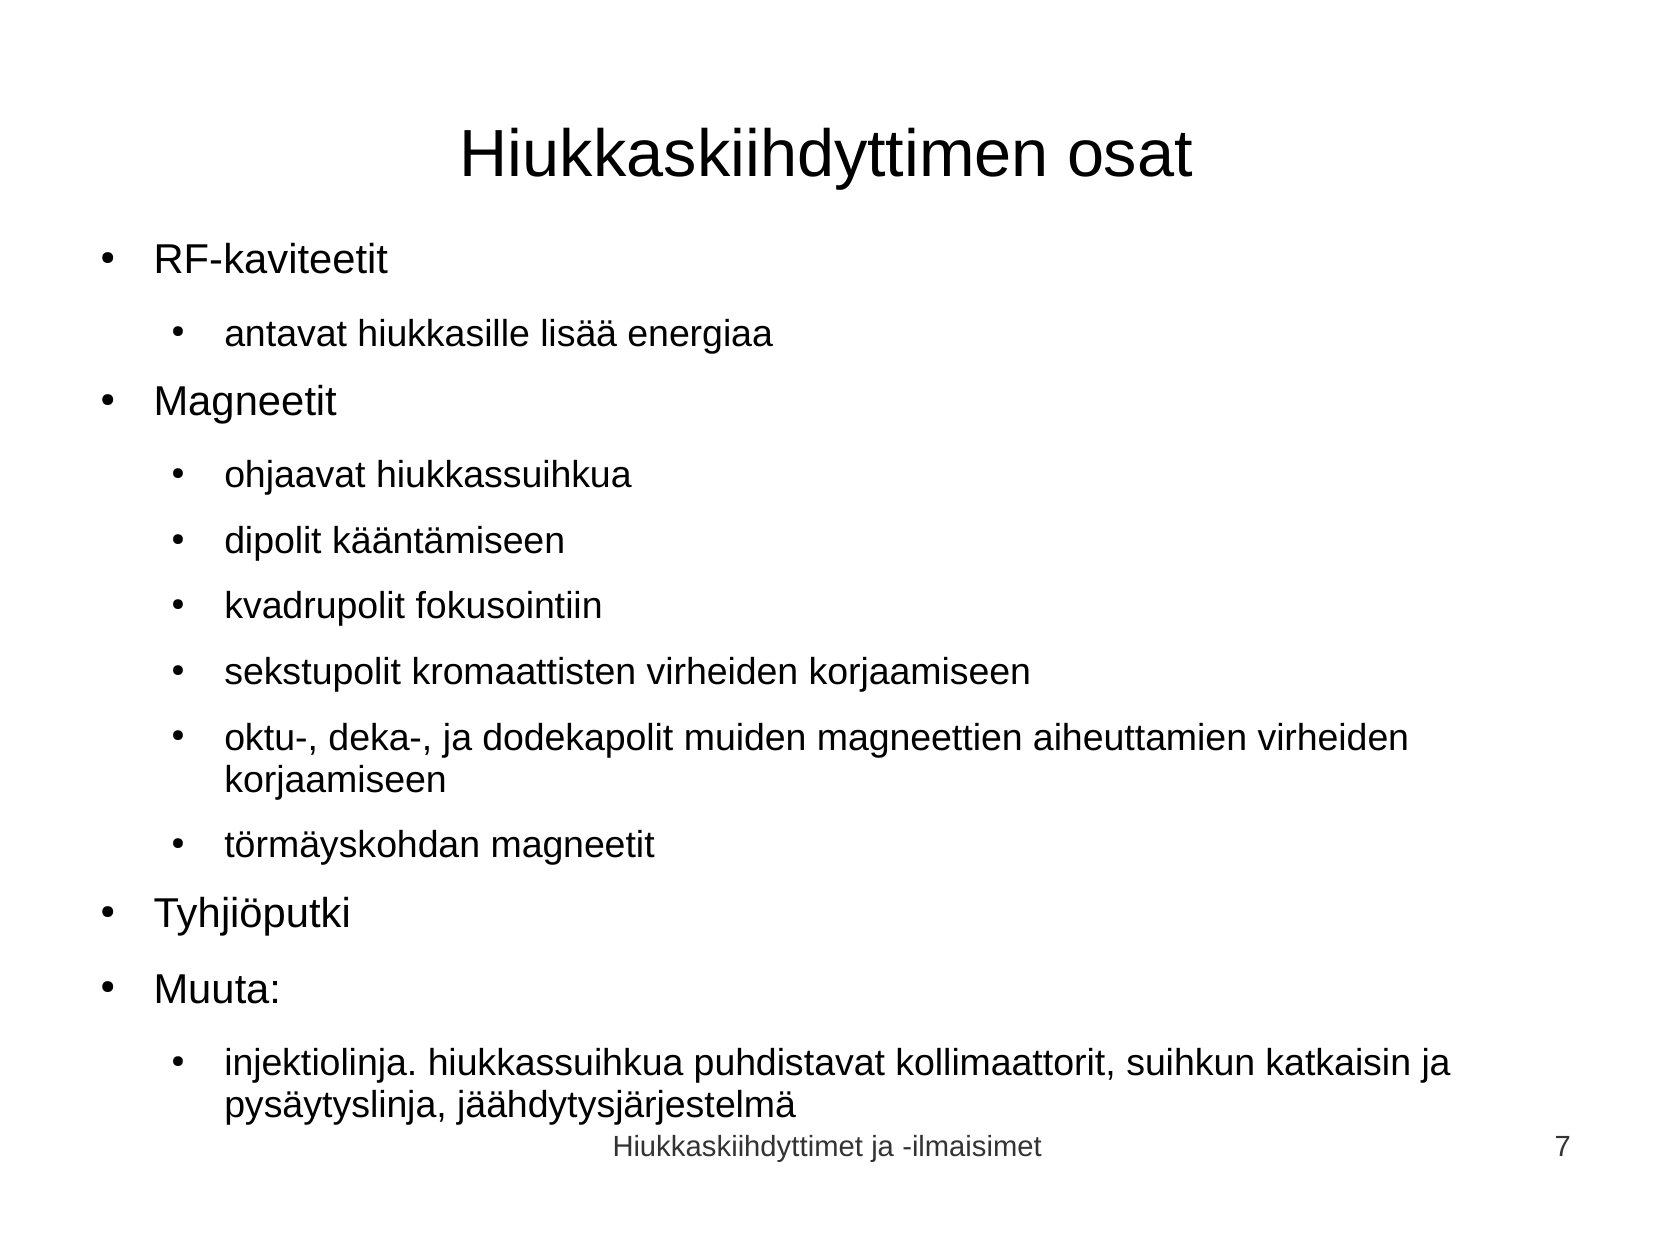

# Hiukkaskiihdyttimen osat
RF-kaviteetit
antavat hiukkasille lisää energiaa
Magneetit
ohjaavat hiukkassuihkua
dipolit kääntämiseen
kvadrupolit fokusointiin
sekstupolit kromaattisten virheiden korjaamiseen
oktu-, deka-, ja dodekapolit muiden magneettien aiheuttamien virheiden korjaamiseen
törmäyskohdan magneetit
Tyhjiöputki
Muuta:
injektiolinja. hiukkassuihkua puhdistavat kollimaattorit, suihkun katkaisin ja pysäytyslinja, jäähdytysjärjestelmä
Hiukkaskiihdyttimet ja -ilmaisimet
7